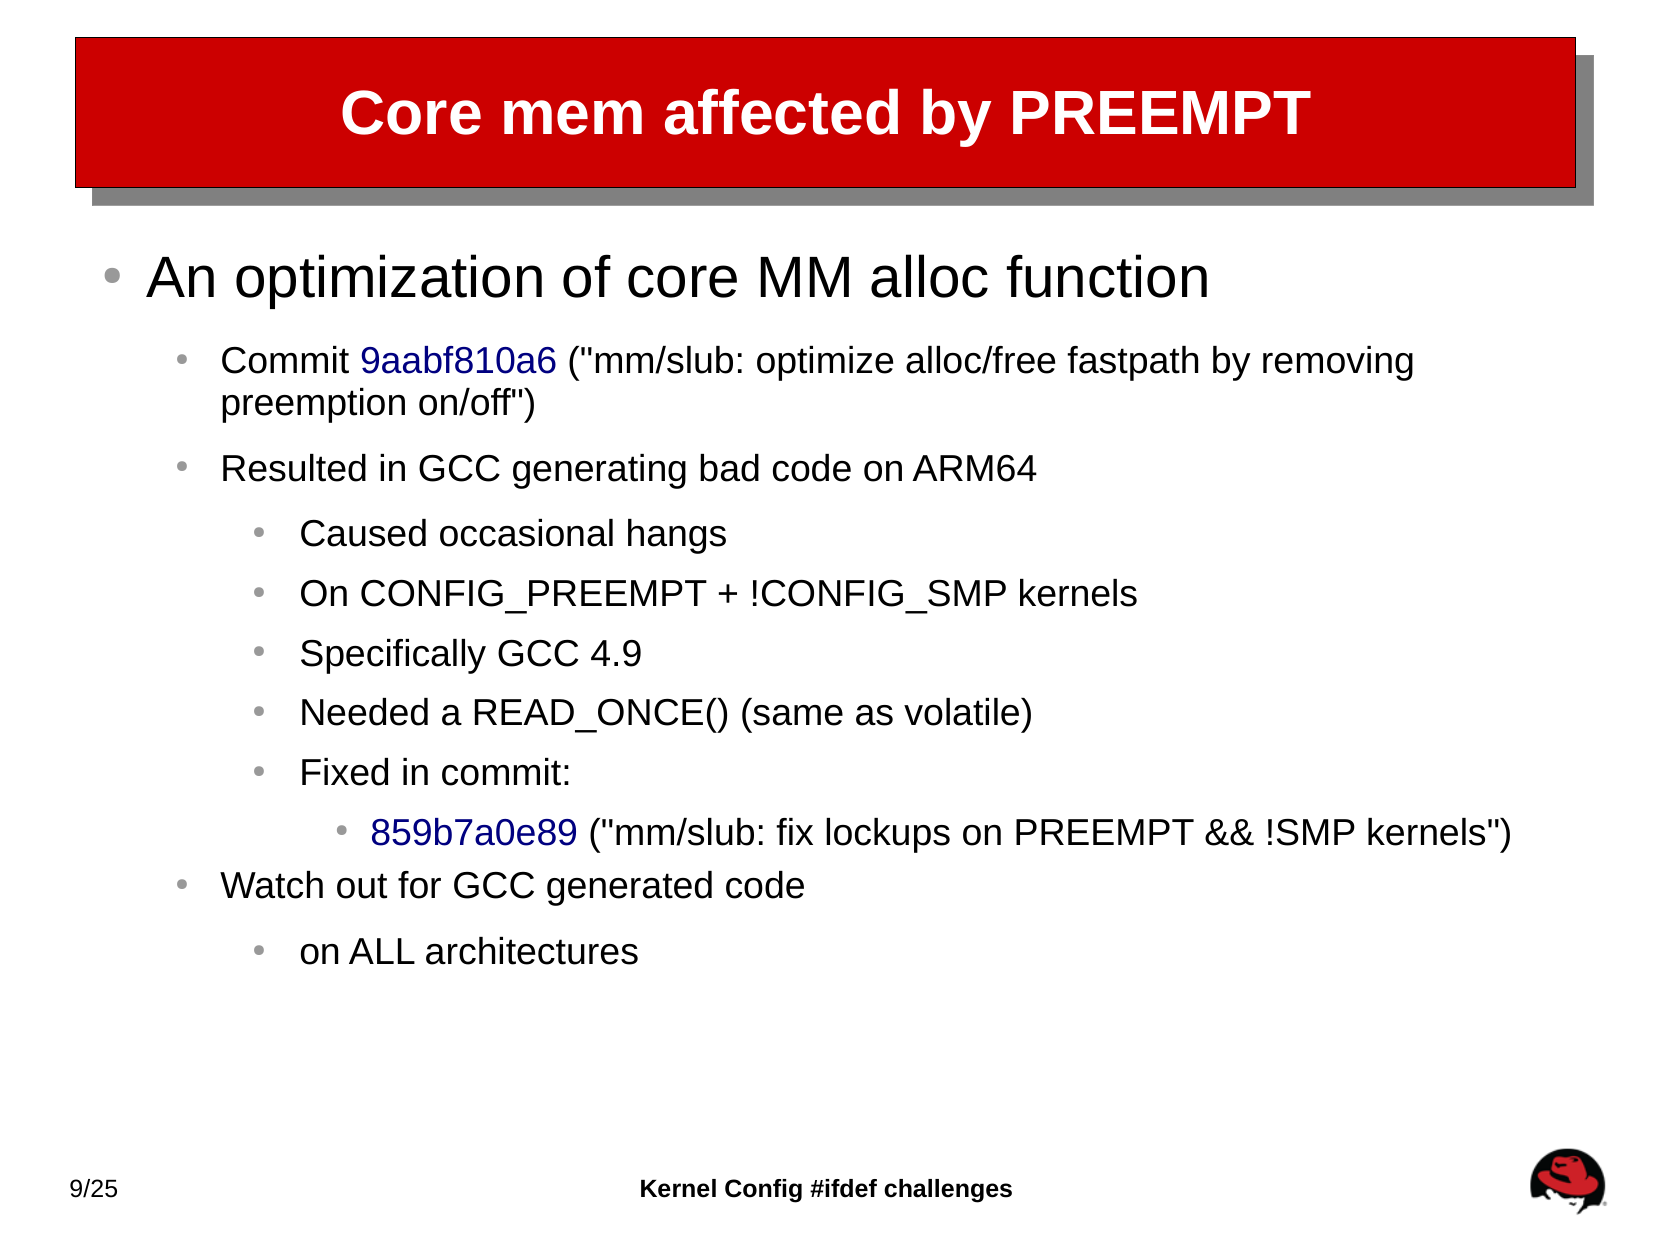

# Core mem affected by PREEMPT
An optimization of core MM alloc function
Commit 9aabf810a6 ("mm/slub: optimize alloc/free fastpath by removing preemption on/off")
Resulted in GCC generating bad code on ARM64
Caused occasional hangs
On CONFIG_PREEMPT + !CONFIG_SMP kernels
Specifically GCC 4.9
Needed a READ_ONCE() (same as volatile)
Fixed in commit:
859b7a0e89 ("mm/slub: fix lockups on PREEMPT && !SMP kernels")
Watch out for GCC generated code
on ALL architectures